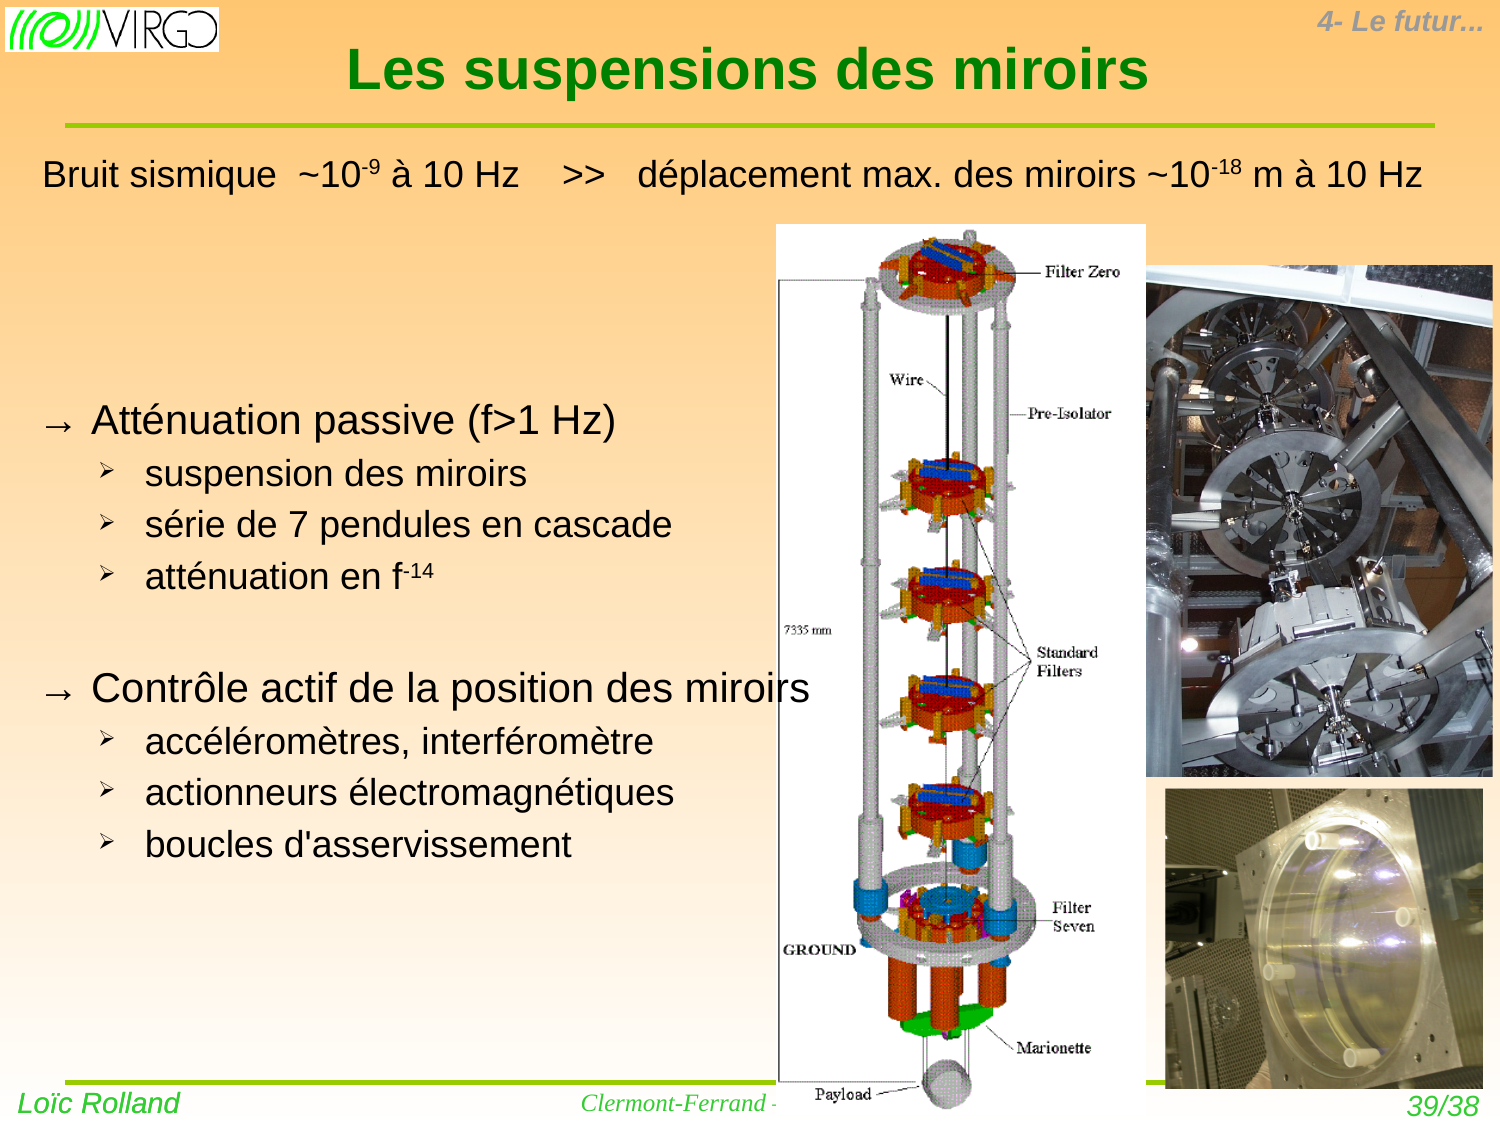

4- Le futur...
# Les suspensions des miroirs
 Bruit sismique ~10-9 à 10 Hz >> déplacement max. des miroirs ~10-18 m à 10 Hz
→ Atténuation passive (f>1 Hz)
suspension des miroirs
série de 7 pendules en cascade
atténuation en f-14
→ Contrôle actif de la position des miroirs
accéléromètres, interféromètre
actionneurs électromagnétiques
boucles d'asservissement
39